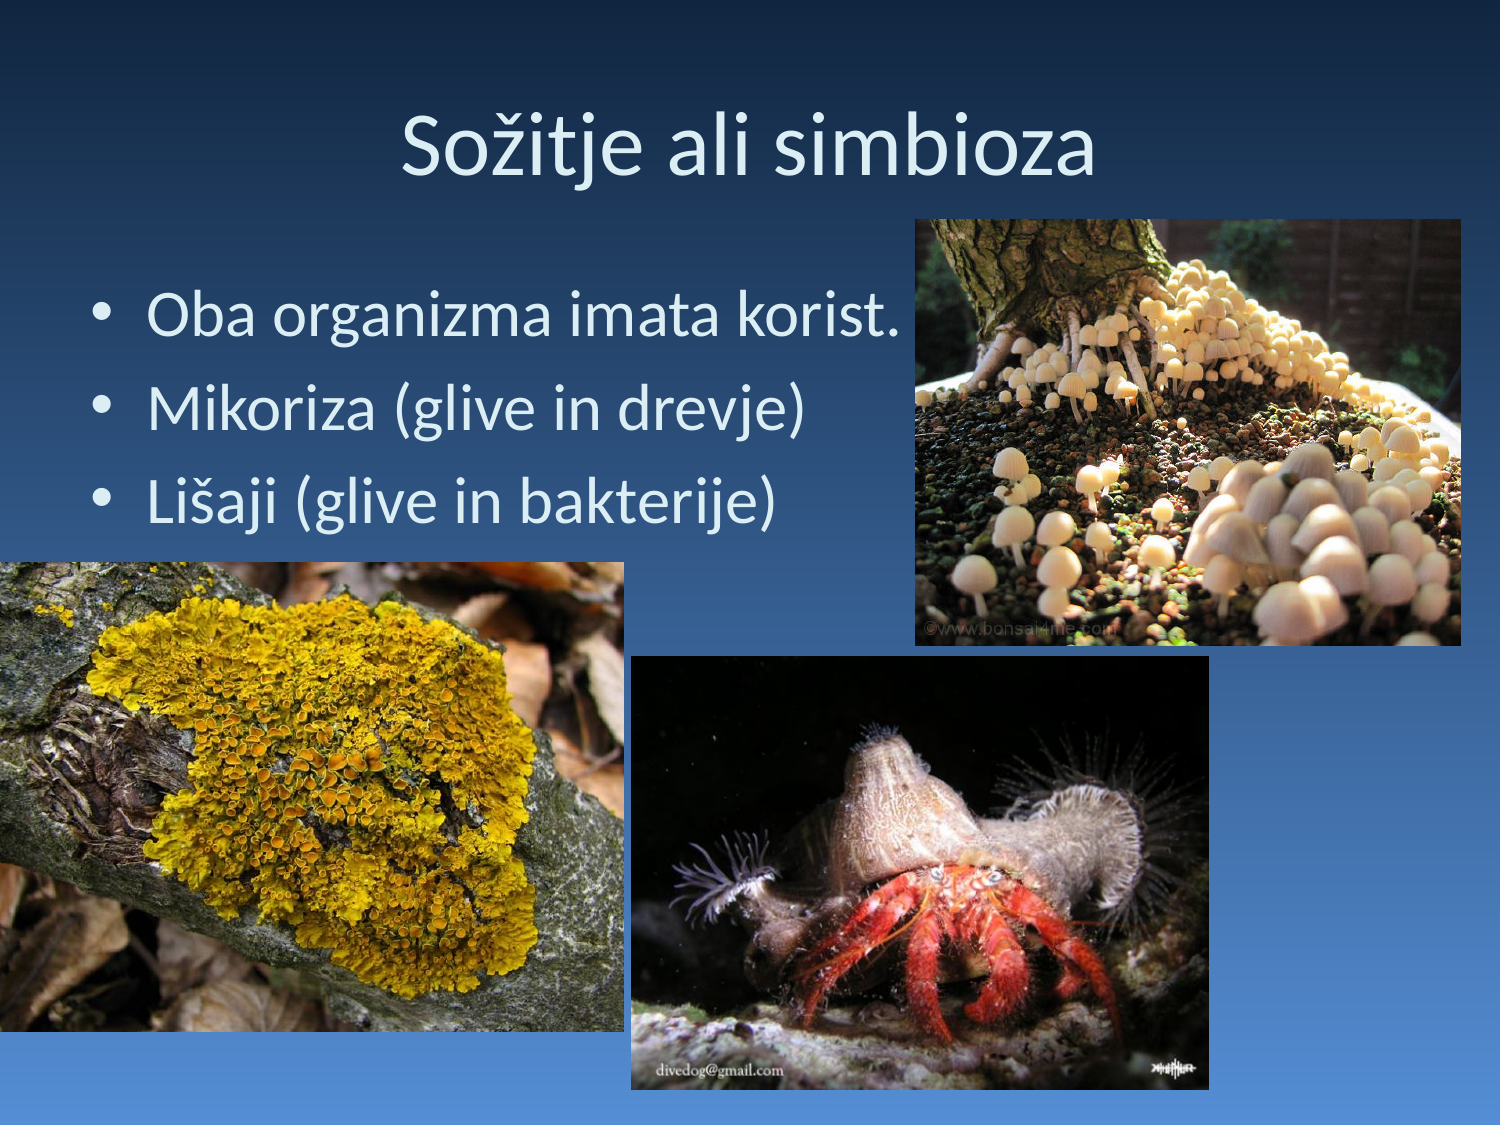

# Sožitje ali simbioza
Oba organizma imata korist.
Mikoriza (glive in drevje)
Lišaji (glive in bakterije)